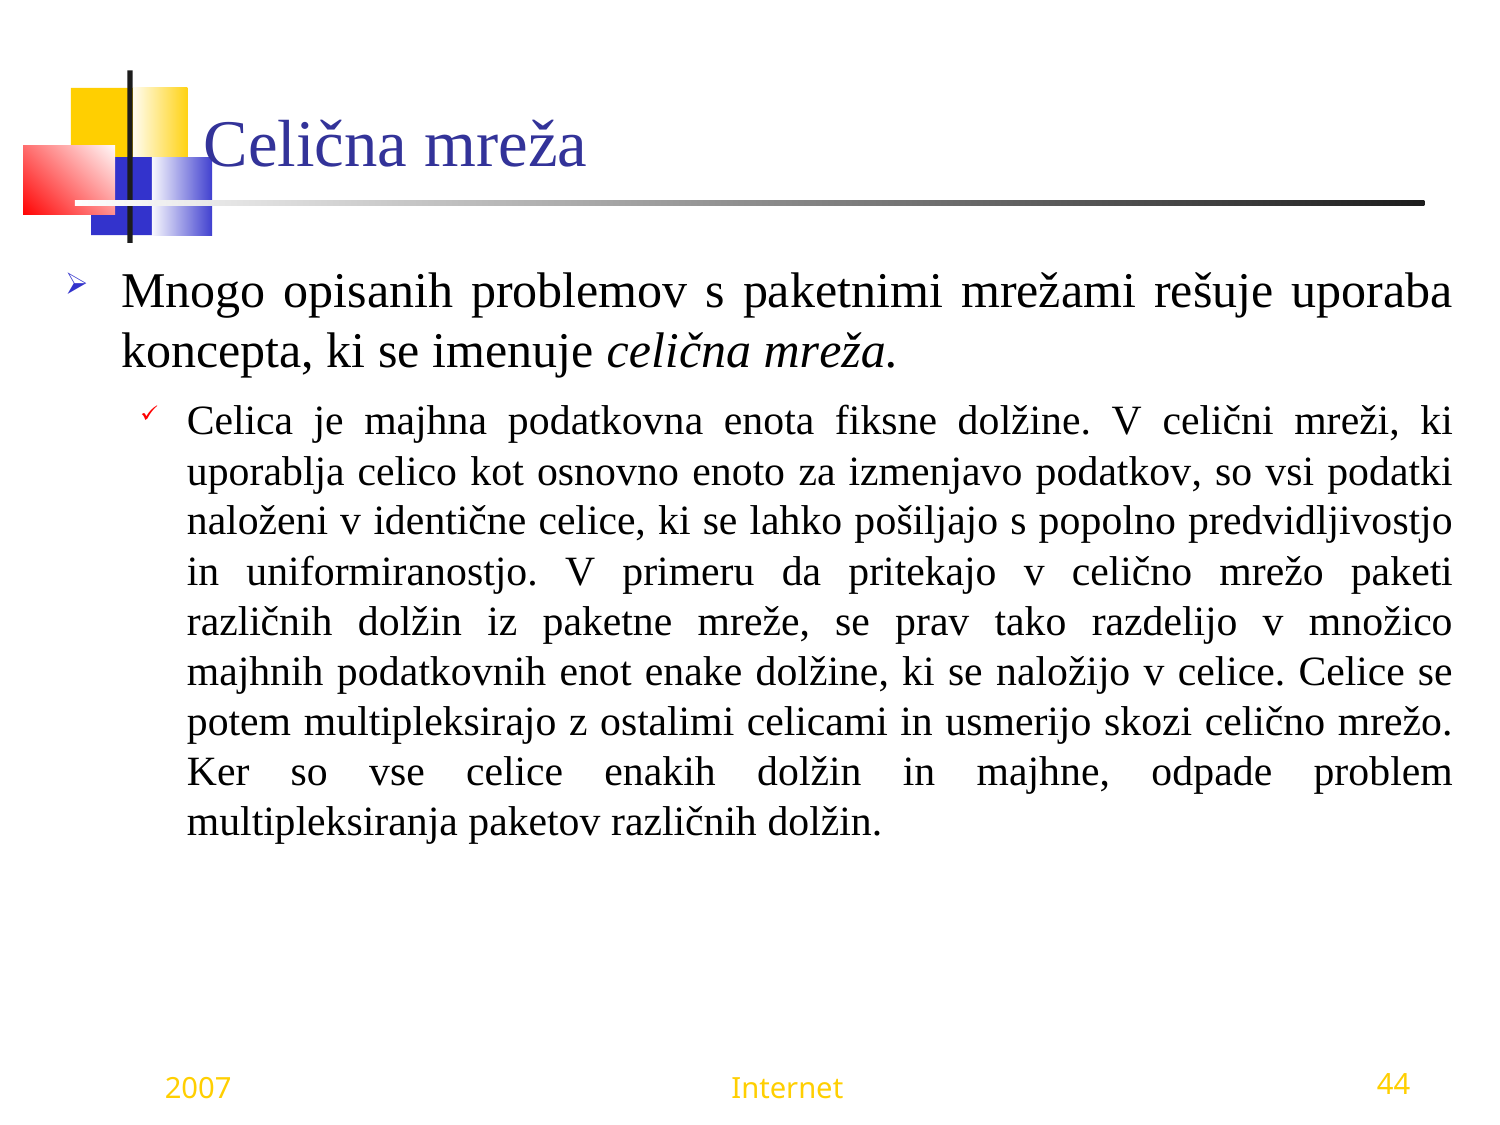

# Celična mreža
Mnogo opisanih problemov s paketnimi mrežami rešuje uporaba koncepta, ki se imenuje celična mreža.
Celica je majhna podatkovna enota fiksne dolžine. V celični mreži, ki uporablja celico kot osnovno enoto za izmenjavo podatkov, so vsi podatki naloženi v identične celice, ki se lahko pošiljajo s popolno predvidljivostjo in uniformiranostjo. V primeru da pritekajo v celično mrežo paketi različnih dolžin iz paketne mreže, se prav tako razdelijo v množico majhnih podatkovnih enot enake dolžine, ki se naložijo v celice. Celice se potem multipleksirajo z ostalimi celicami in usmerijo skozi celično mrežo. Ker so vse celice enakih dolžin in majhne, odpade problem multipleksiranja paketov različnih dolžin.
2007
Internet